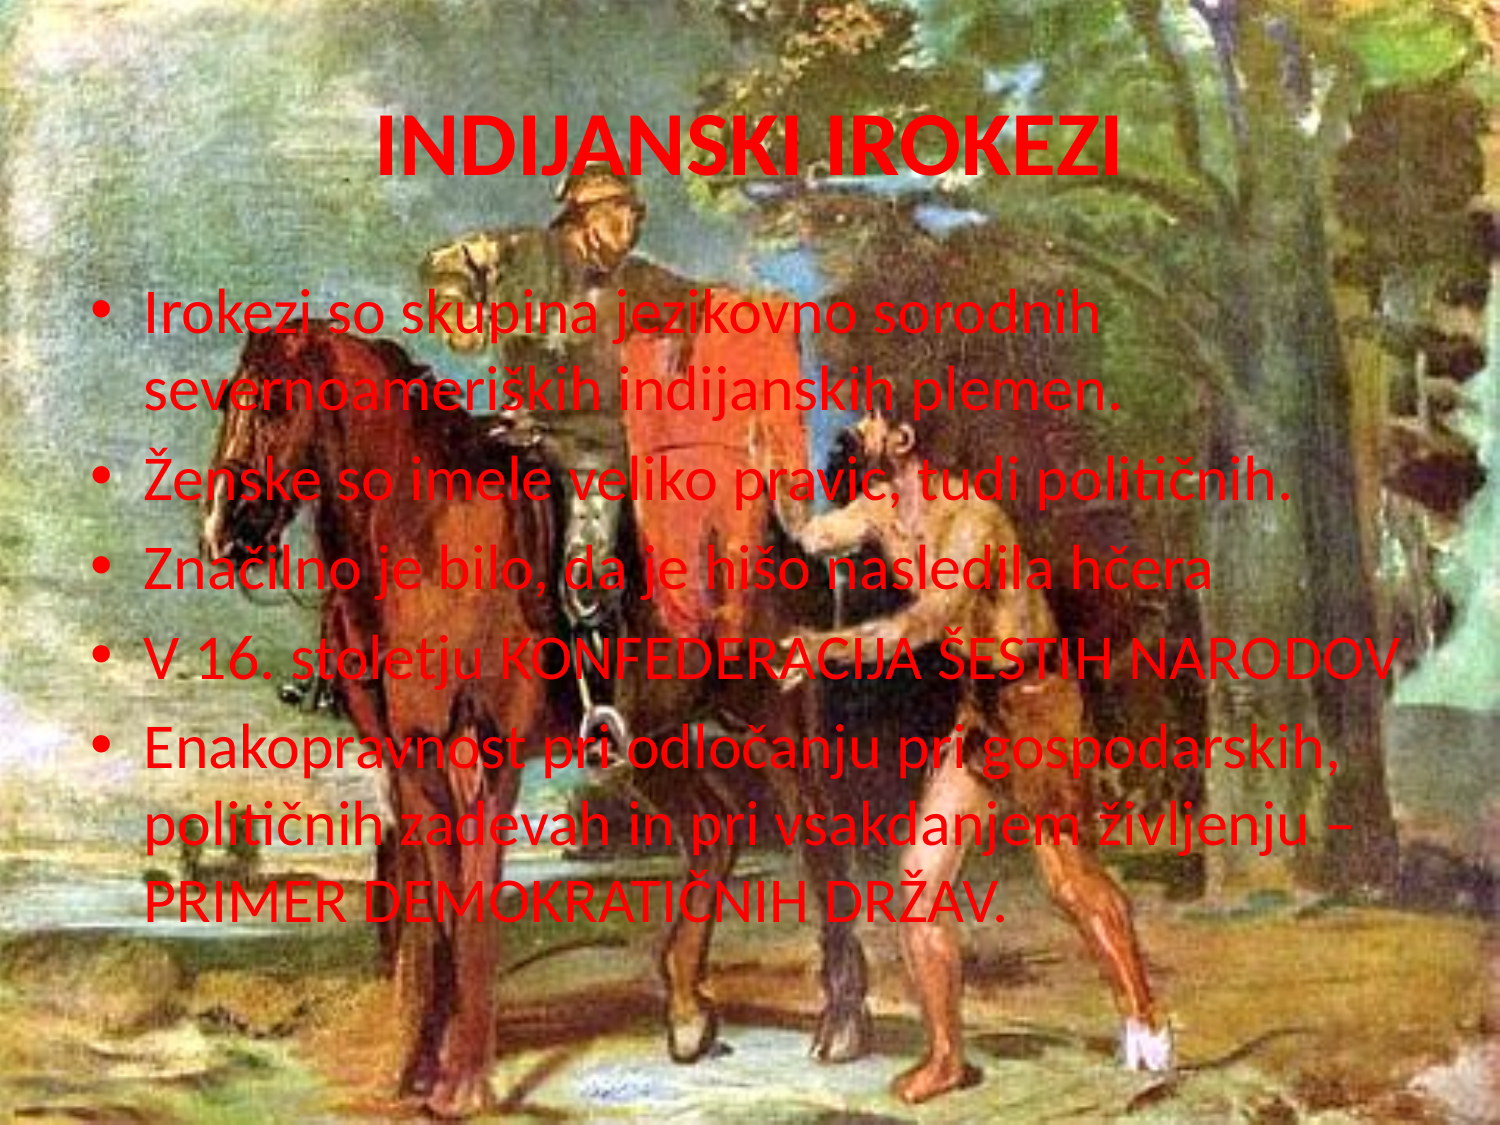

# INDIJANSKI IROKEZI
Irokezi so skupina jezikovno sorodnih severnoameriških indijanskih plemen.
Ženske so imele veliko pravic, tudi političnih.
Značilno je bilo, da je hišo nasledila hčera
V 16. stoletju KONFEDERACIJA ŠESTIH NARODOV
Enakopravnost pri odločanju pri gospodarskih, političnih zadevah in pri vsakdanjem življenju – PRIMER DEMOKRATIČNIH DRŽAV.